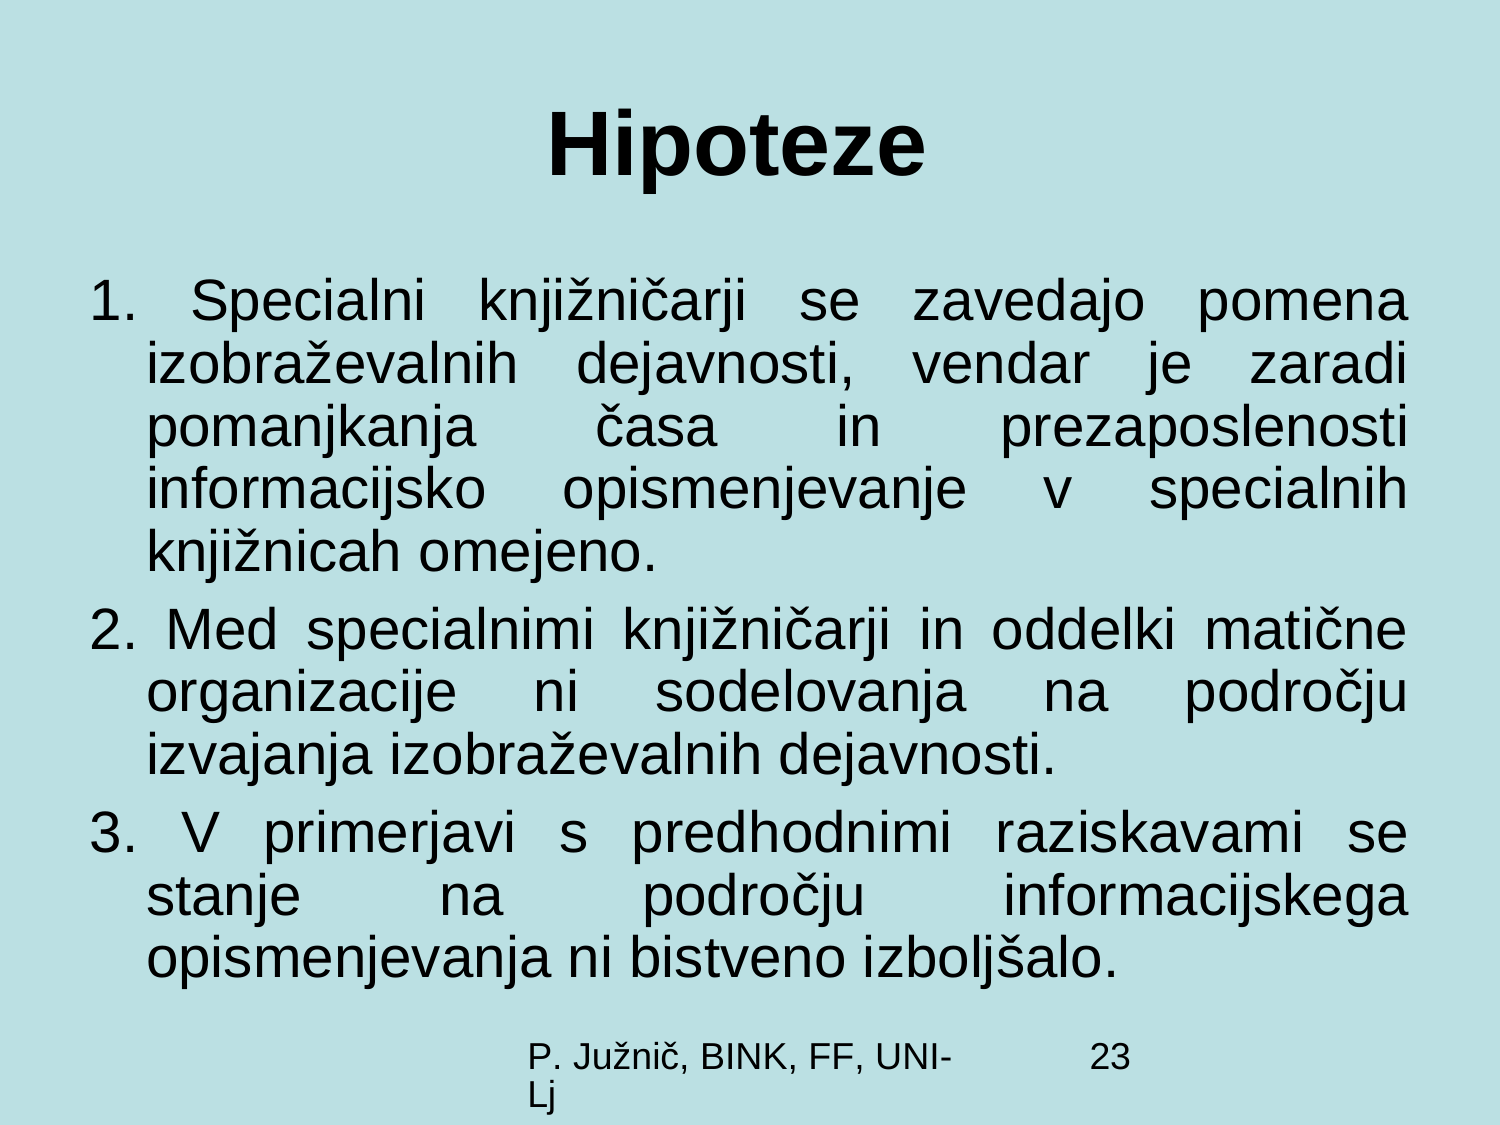

# Hipoteze
1. Specialni knjižničarji se zavedajo pomena izobraževalnih dejavnosti, vendar je zaradi pomanjkanja časa in prezaposlenosti informacijsko opismenjevanje v specialnih knjižnicah omejeno.
2. Med specialnimi knjižničarji in oddelki matične organizacije ni sodelovanja na področju izvajanja izobraževalnih dejavnosti.
3. V primerjavi s predhodnimi raziskavami se stanje na področju informacijskega opismenjevanja ni bistveno izboljšalo.
P. Južnič, BINK, FF, UNI-Lj
23